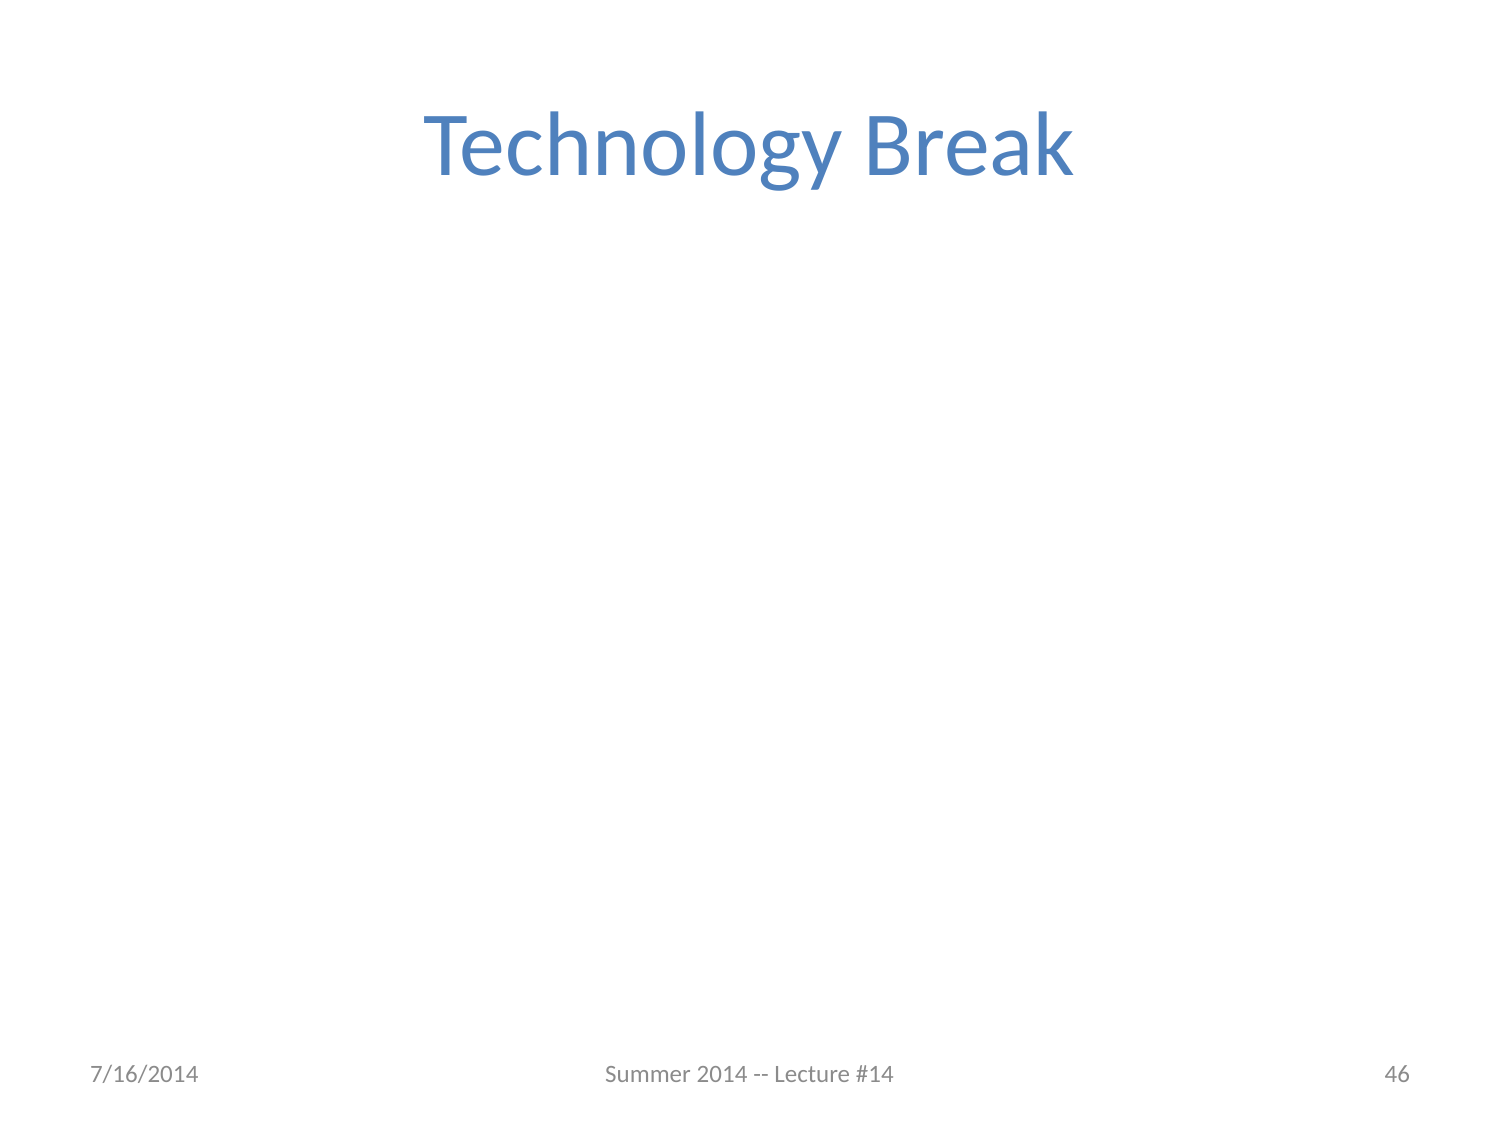

# Technology Break
7/16/2014
Summer 2014 -- Lecture #14